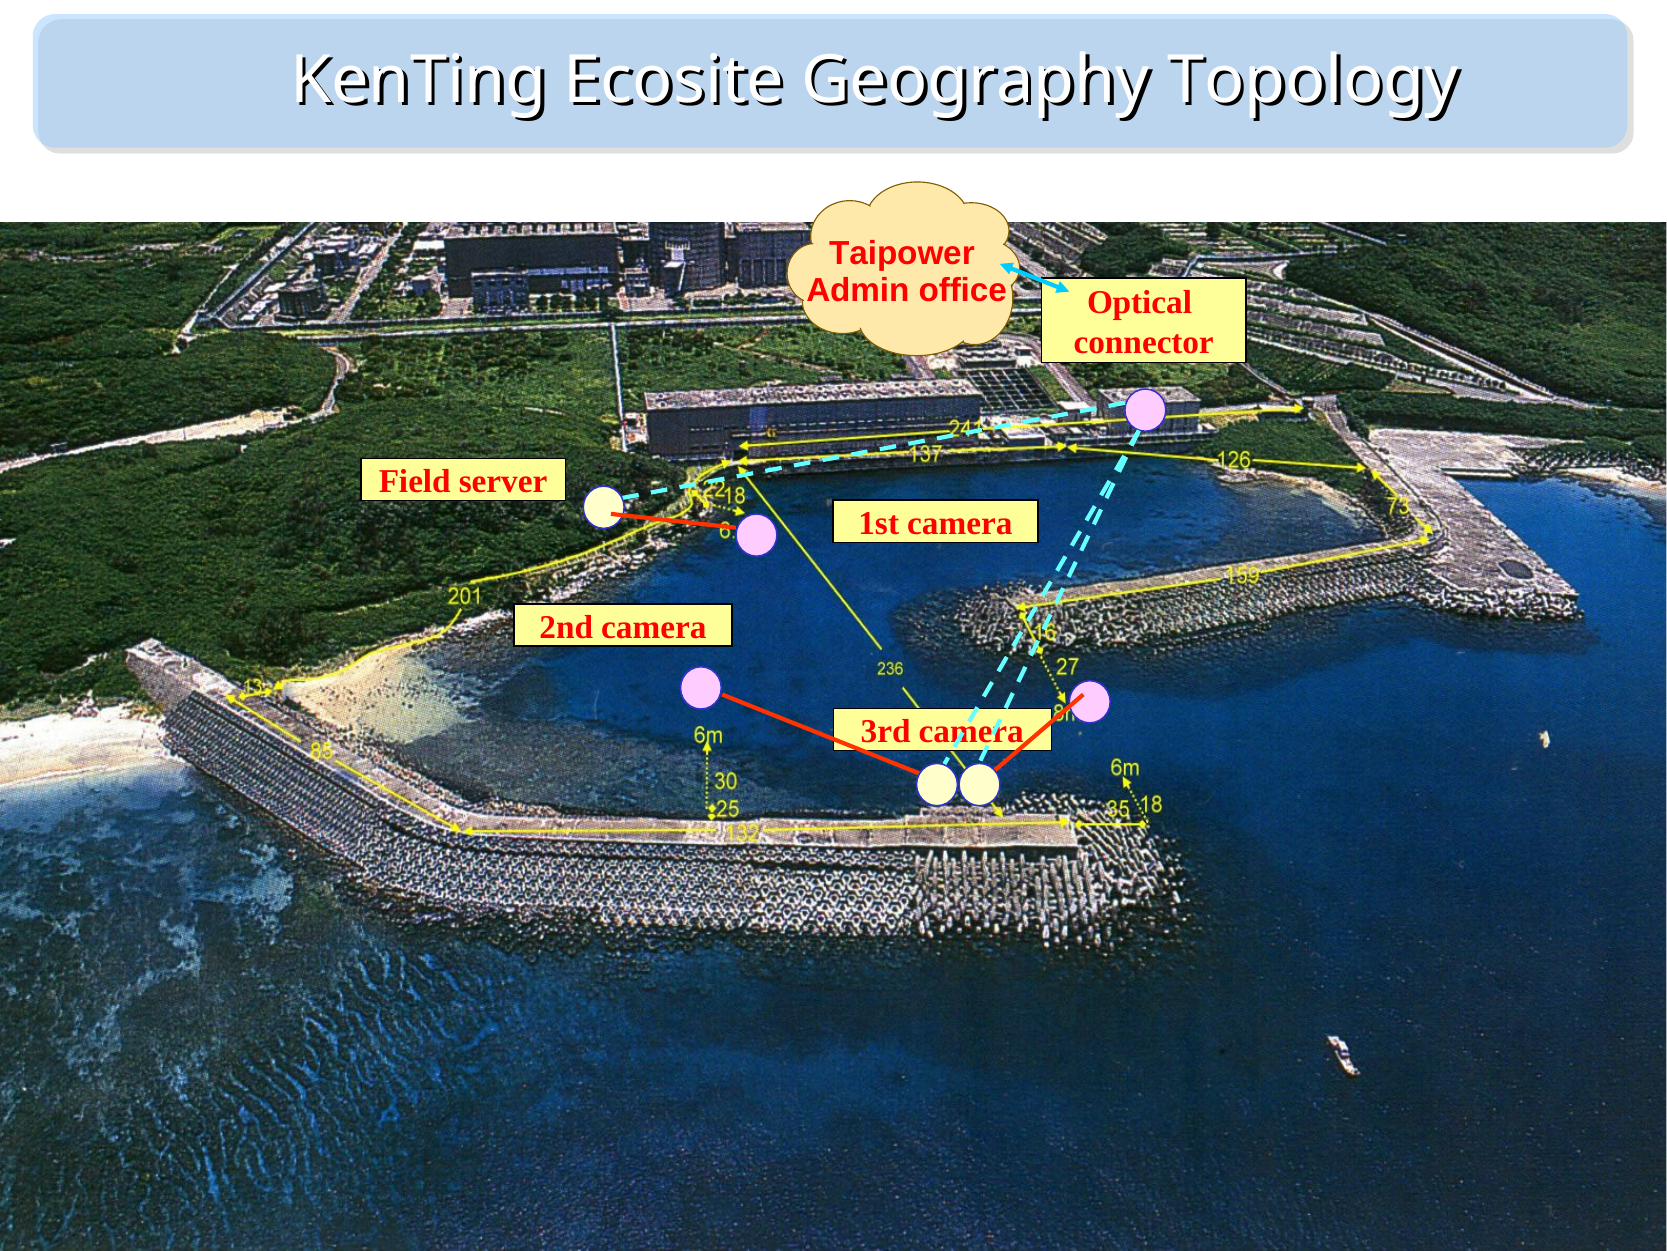

# KenTing Ecosite Geography Topology
Taipower
Admin office
Optical
connector
Field server
1st camera
2nd camera
3rd camera